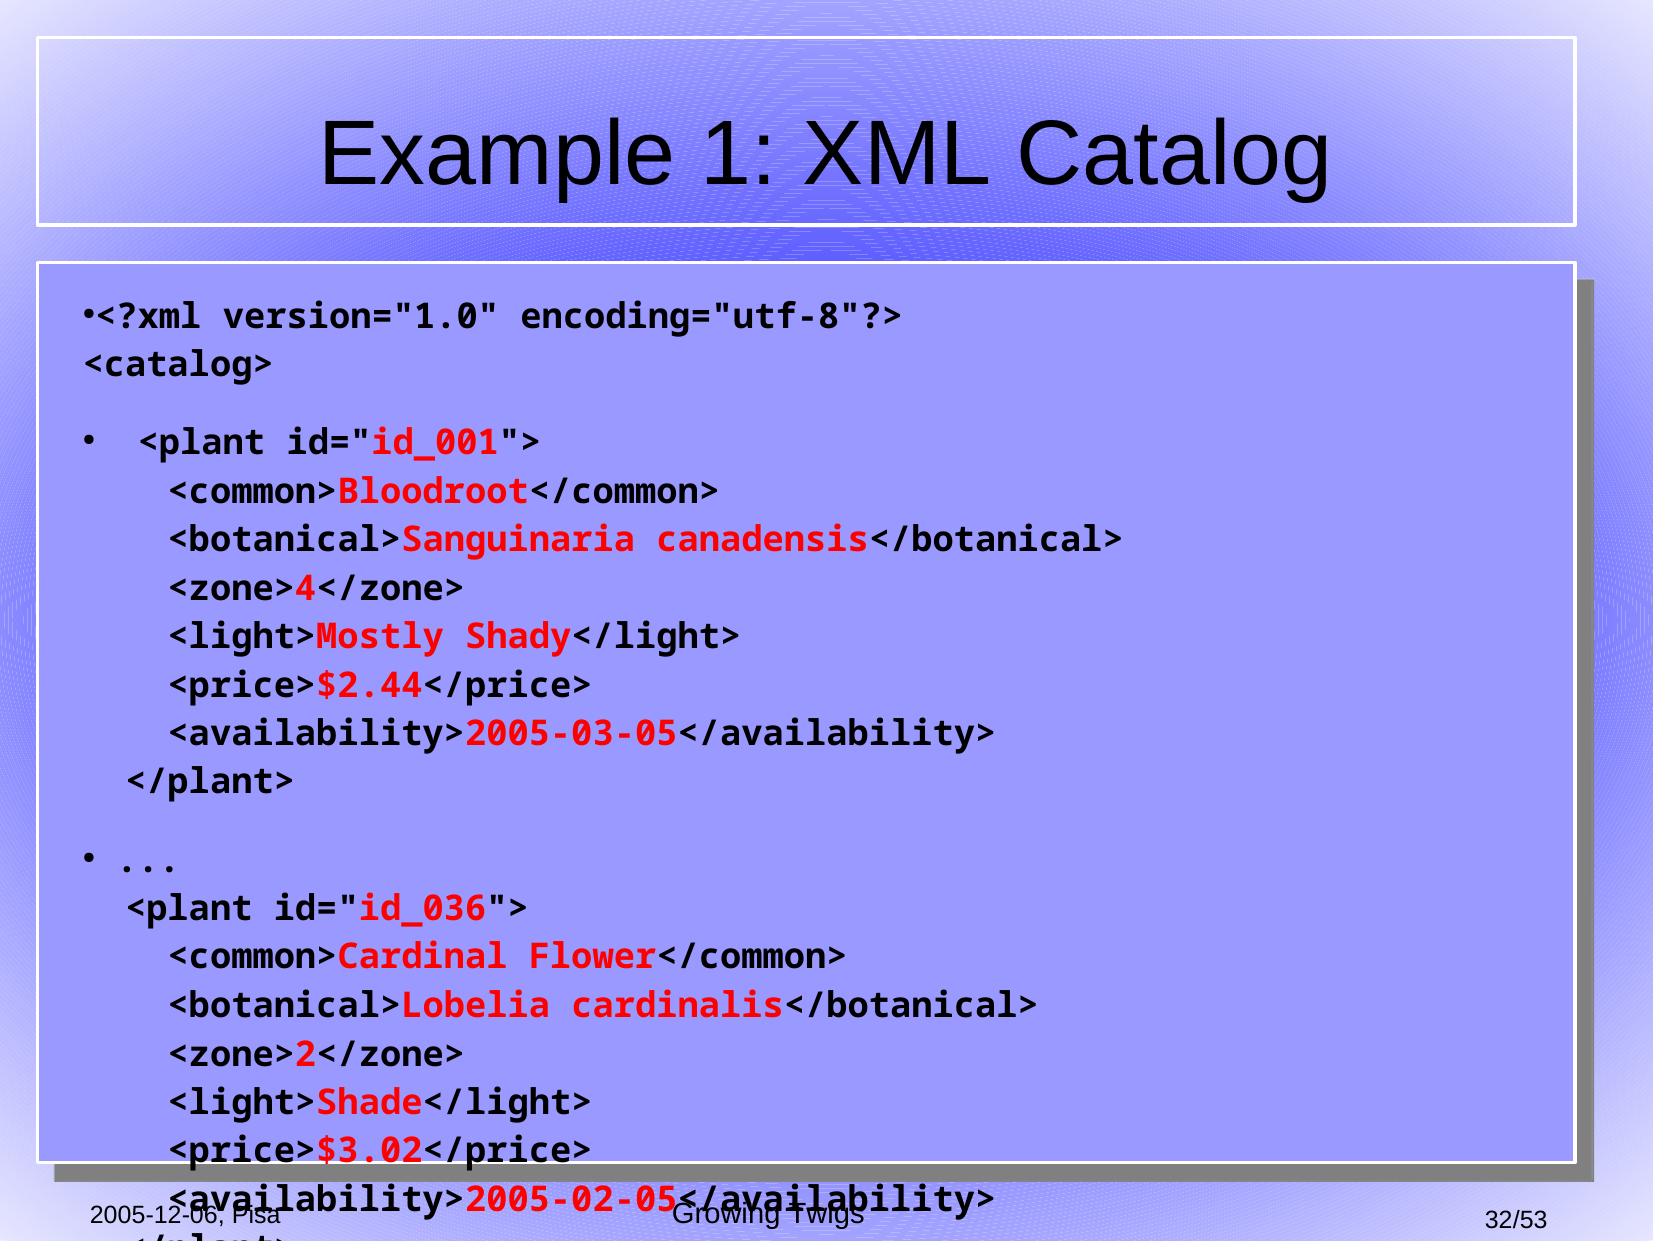

# Example 1: XML Catalog
<?xml version="1.0" encoding="utf-8"?>
<catalog>
 <plant id="id_001">
 <common>Bloodroot</common>
 <botanical>Sanguinaria canadensis</botanical>
 <zone>4</zone>
 <light>Mostly Shady</light>
 <price>$2.44</price>
 <availability>2005-03-05</availability>
 </plant>
 ...
 <plant id="id_036">
 <common>Cardinal Flower</common>
 <botanical>Lobelia cardinalis</botanical>
 <zone>2</zone>
 <light>Shade</light>
 <price>$3.02</price>
 <availability>2005-02-05</availability>
 </plant>
</catalog>